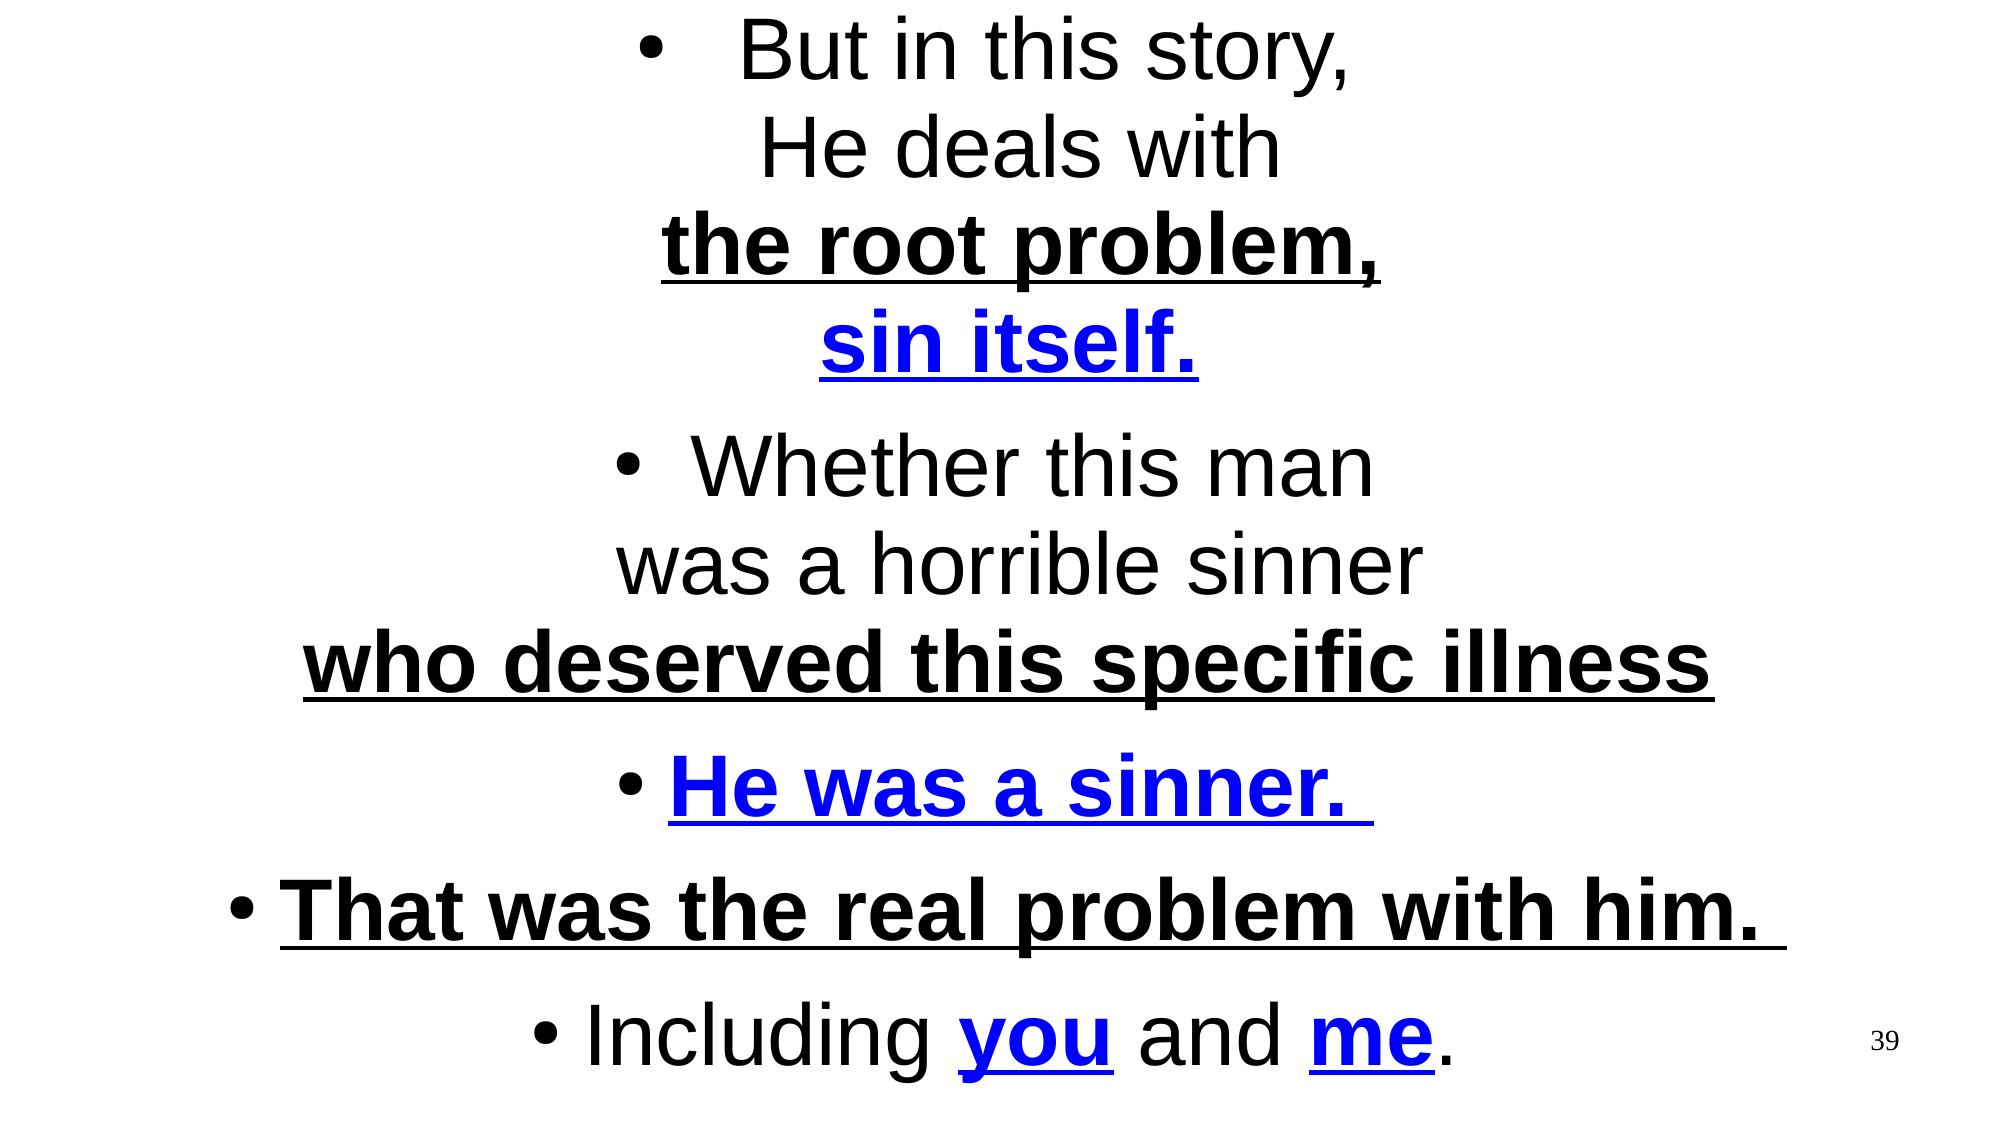

# But in this story, He deals with the root problem, sin itself.
 Whether this man
was a horrible sinner
who deserved this specific illness
He was a sinner.
That was the real problem with him.
Including you and me.
39